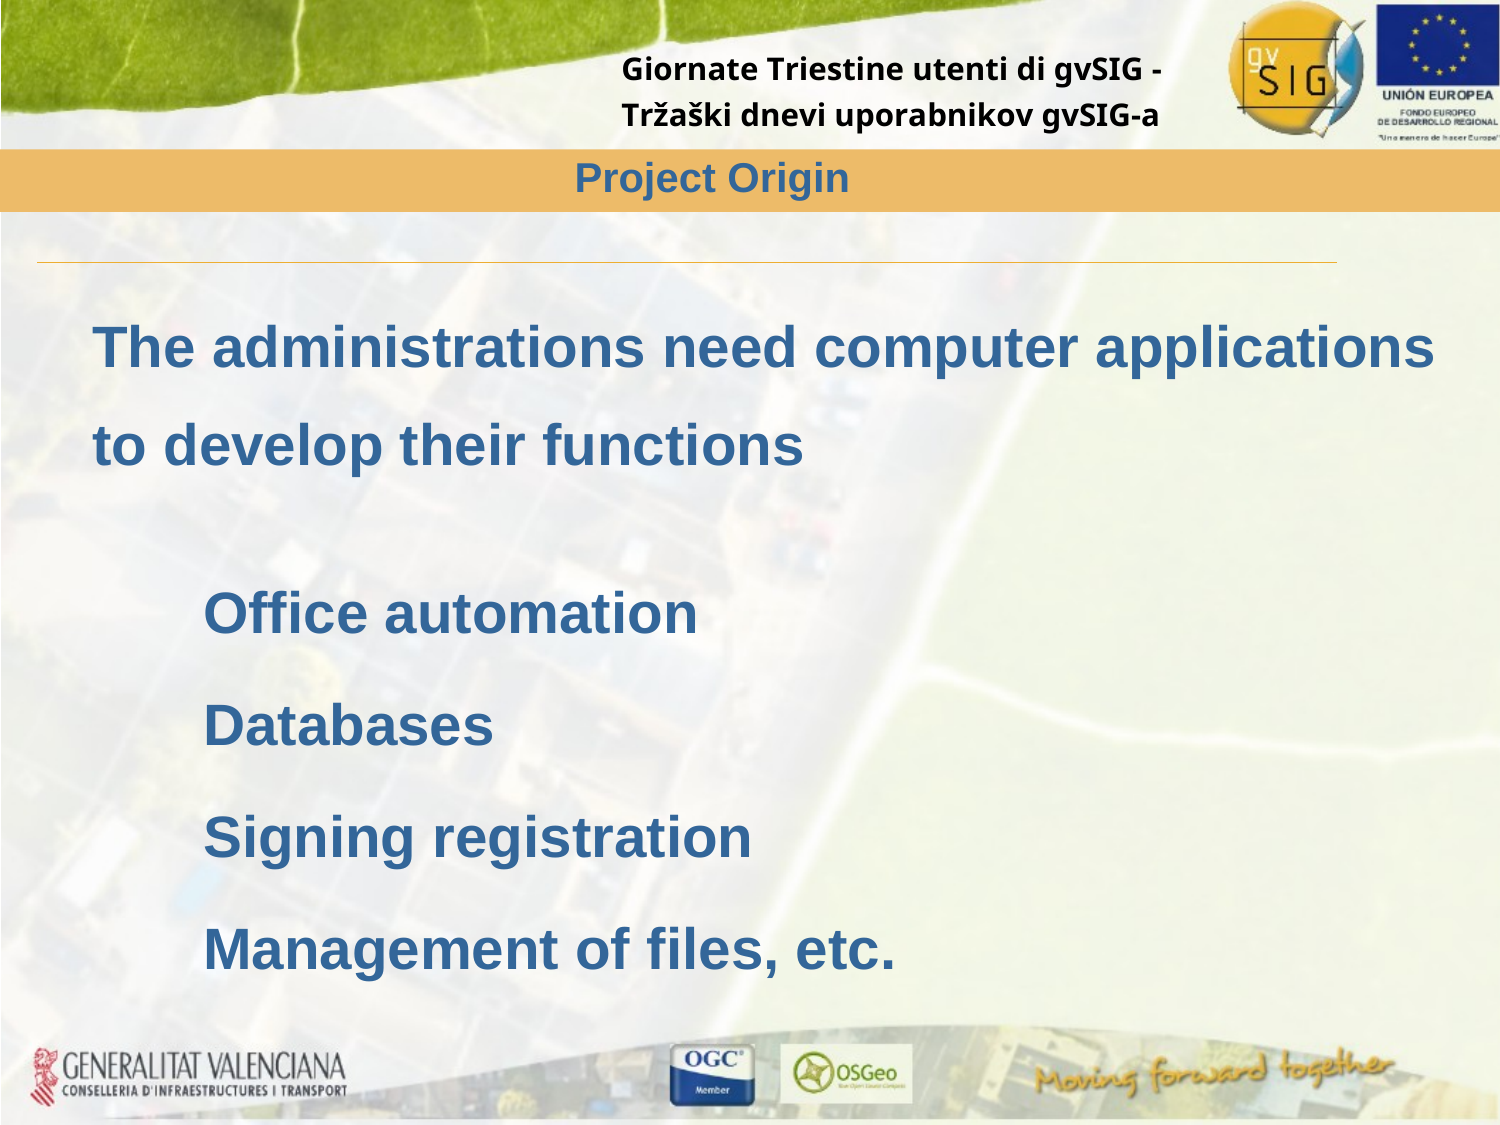

Project Origin
# The administrations need computer applications to develop their functions
 Office automation
 Databases
 Signing registration
 Management of files, etc.